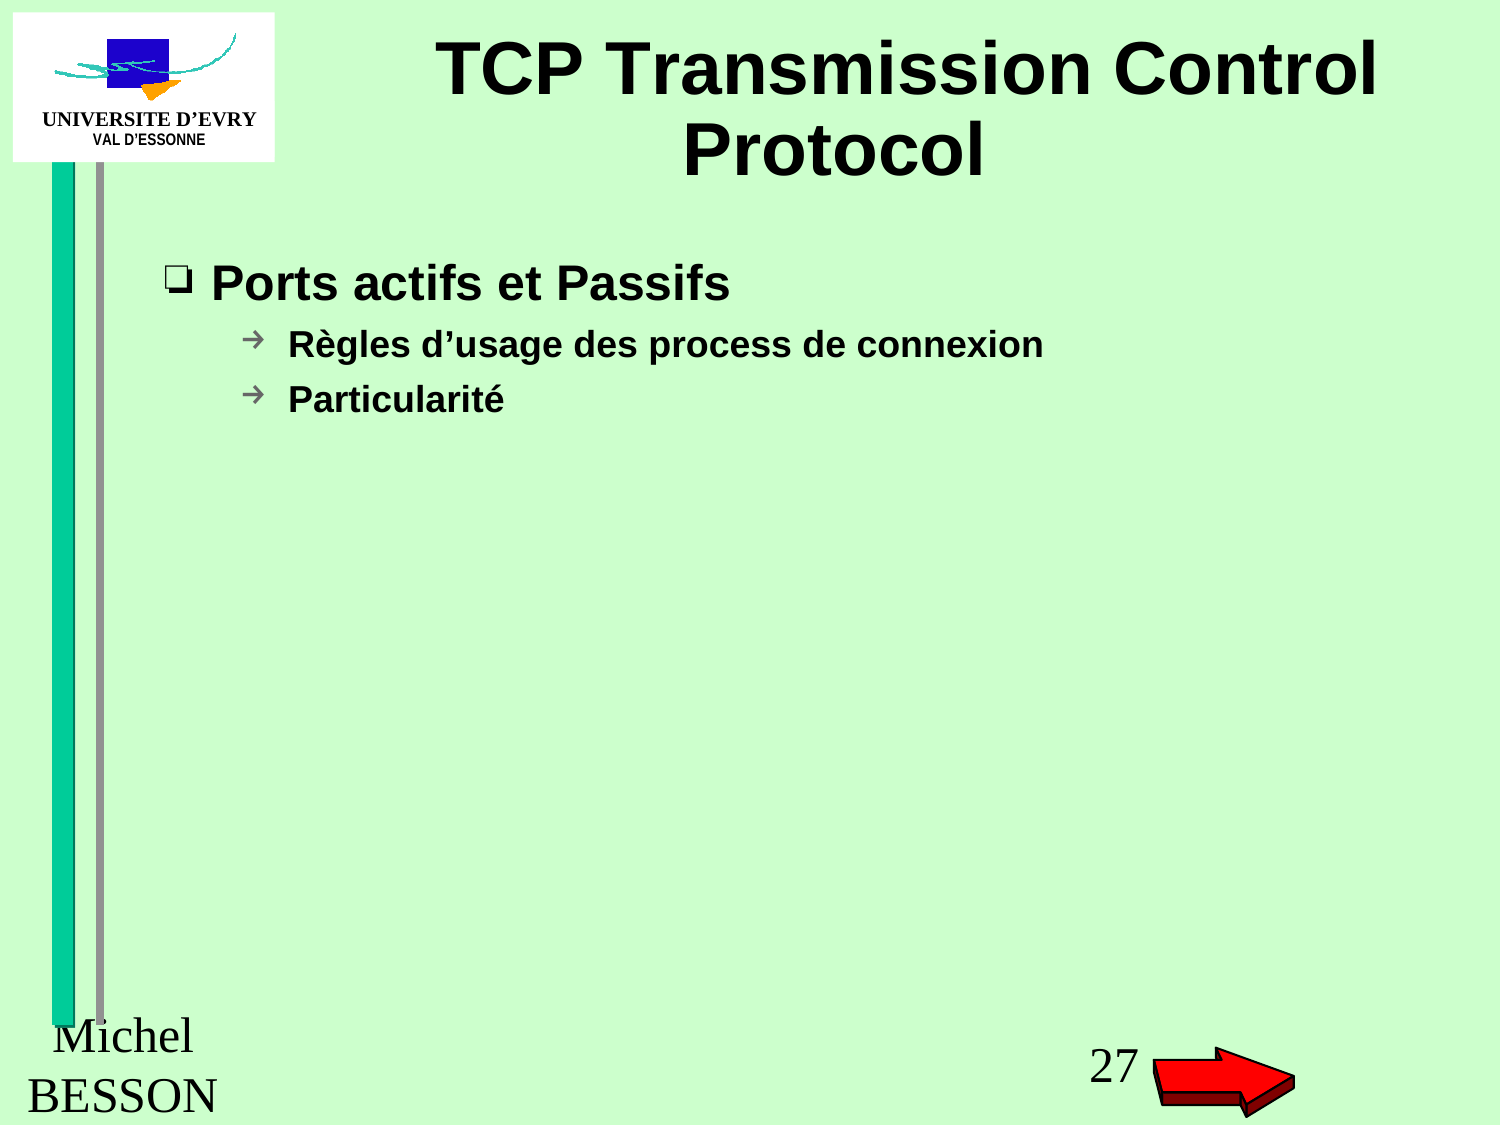

# TCP Transmission Control Protocol
Ports actifs et Passifs
 Règles d’usage des process de connexion
 Particularité
27